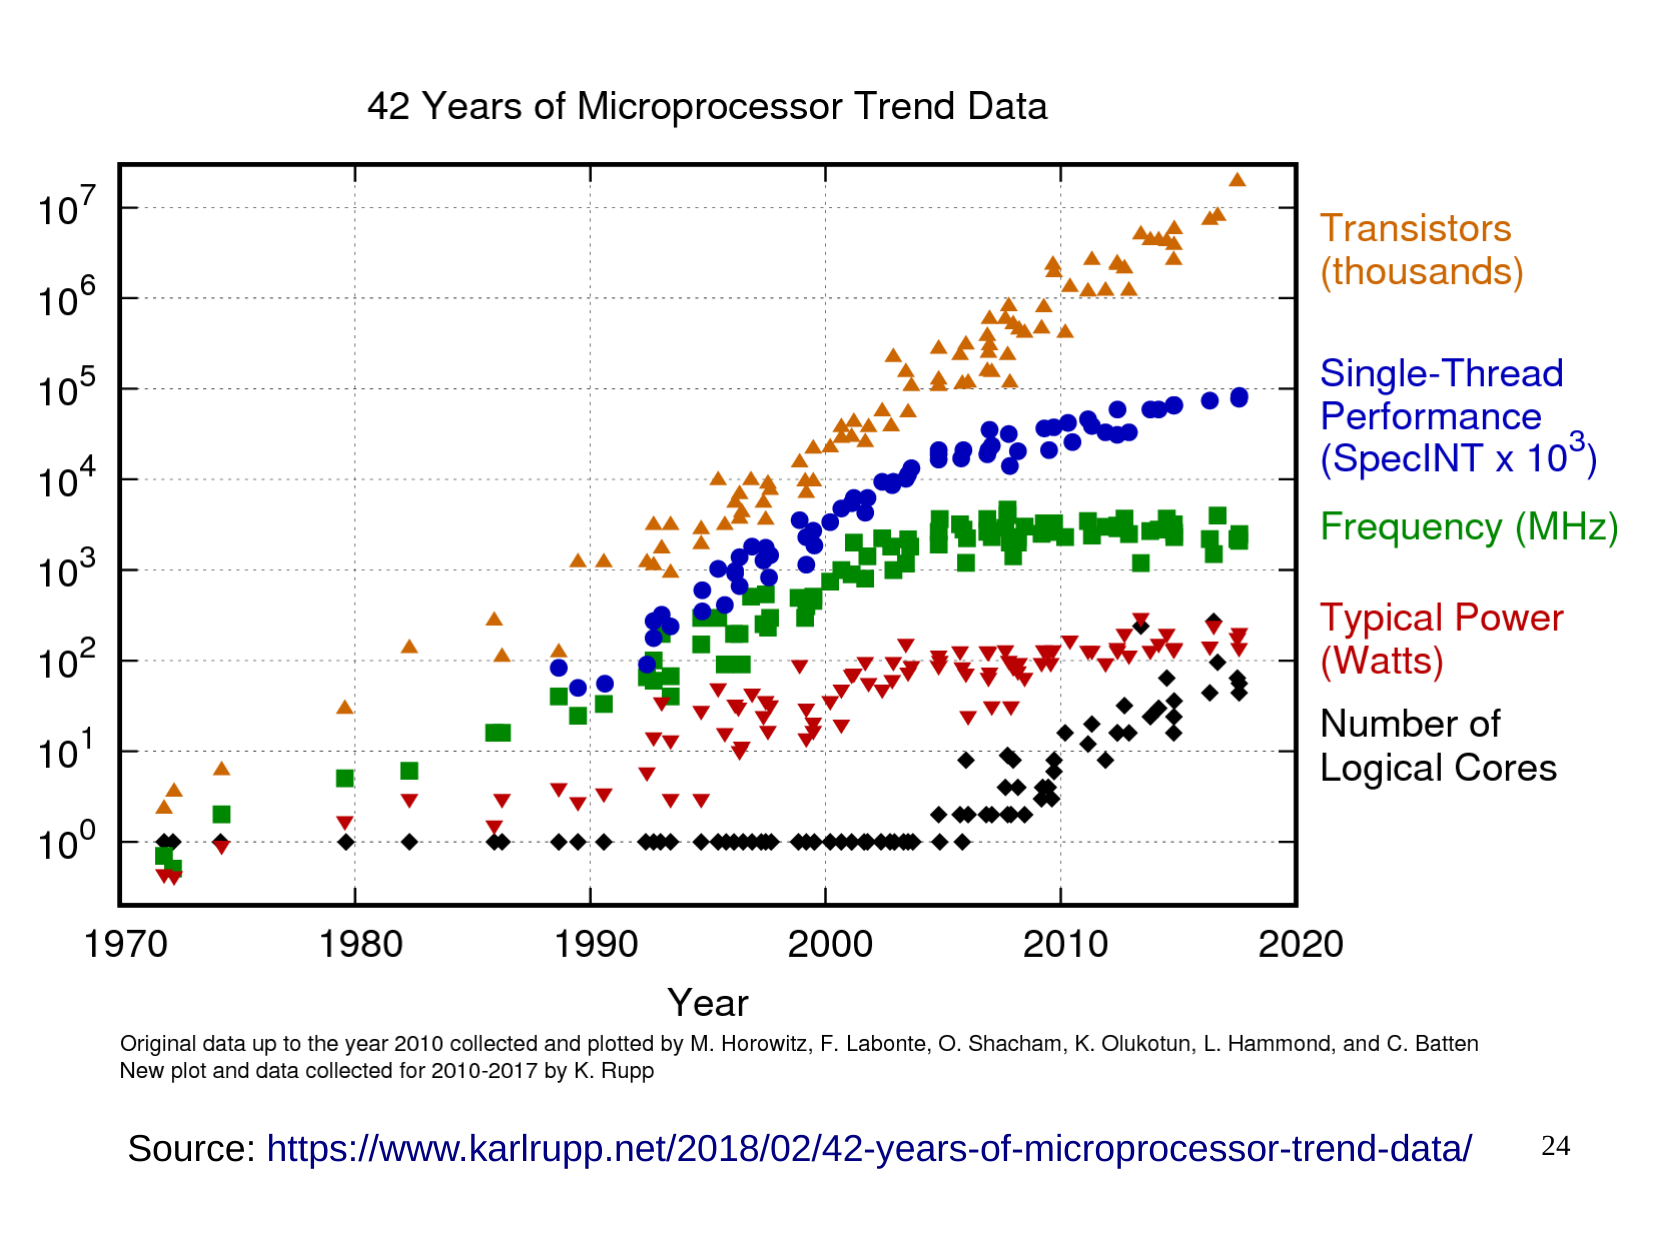

Source: https://www.karlrupp.net/2018/02/42-years-of-microprocessor-trend-data/
Intro to Parallel Programming
24